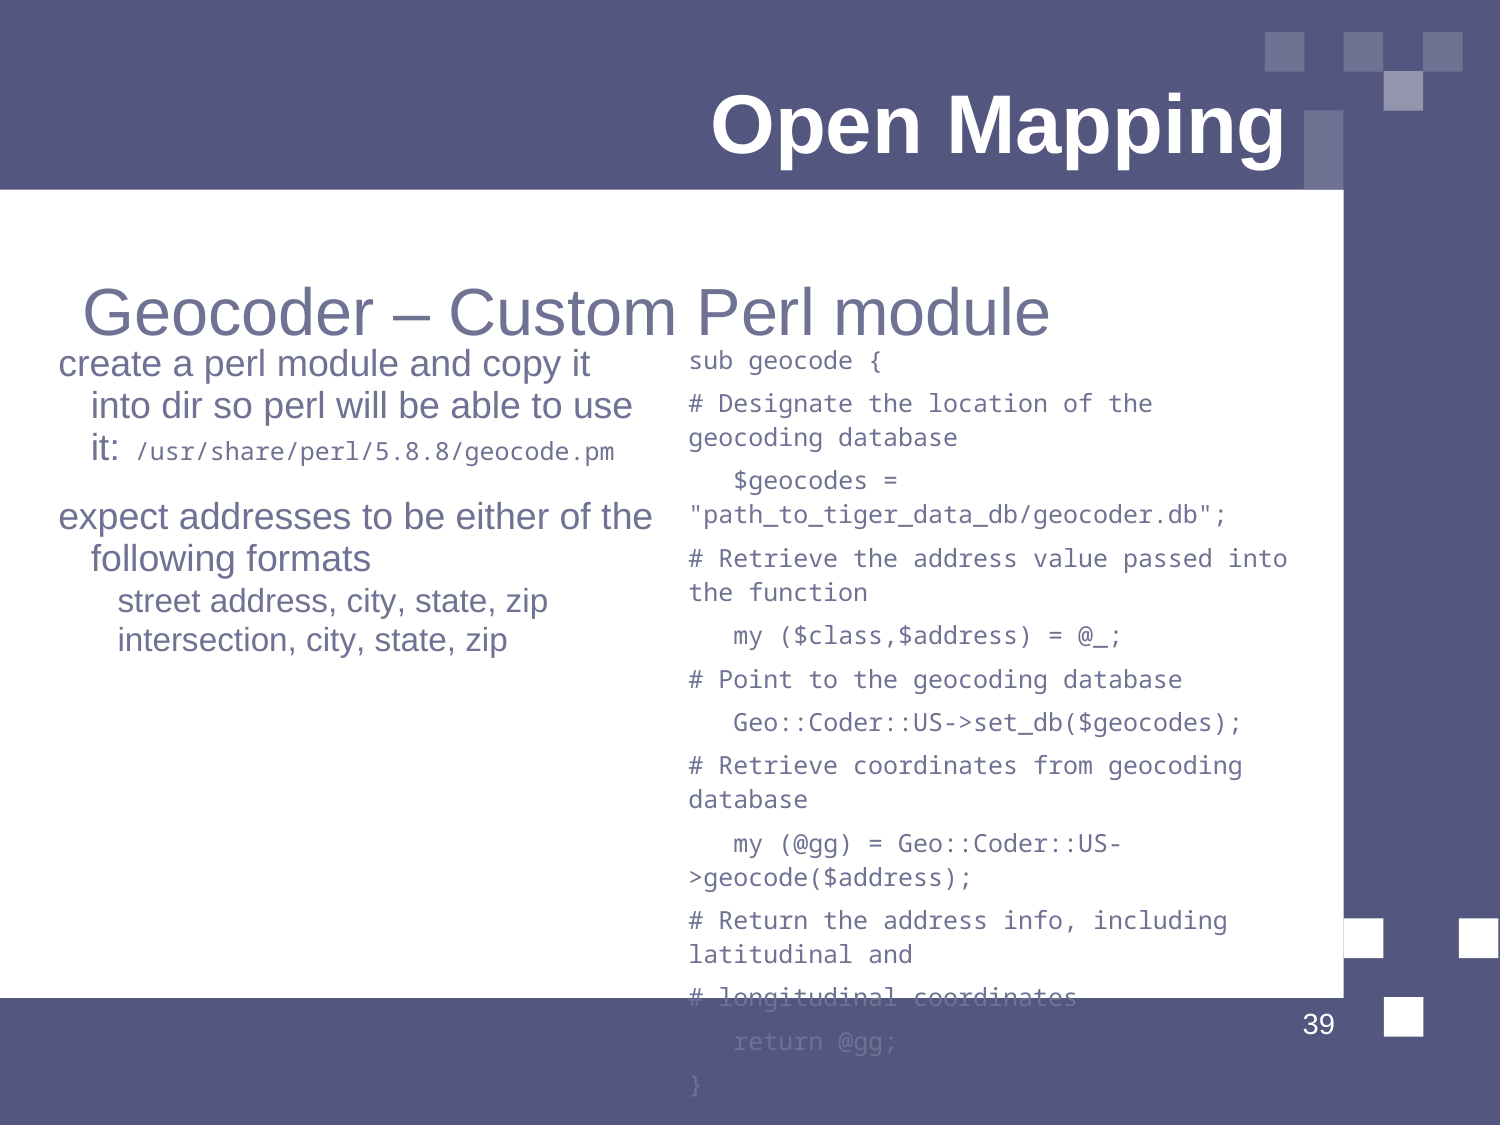

# Open Mapping
 Geocoder – Custom Perl module
create a perl module and copy it into dir so perl will be able to use it: /usr/share/perl/5.8.8/geocode.pm
expect addresses to be either of the following formats
street address, city, state, zip
intersection, city, state, zip
sub geocode {
# Designate the location of the geocoding database
 $geocodes = "path_to_tiger_data_db/geocoder.db";
# Retrieve the address value passed into the function
 my ($class,$address) = @_;
# Point to the geocoding database
 Geo::Coder::US->set_db($geocodes);
# Retrieve coordinates from geocoding database
 my (@gg) = Geo::Coder::US->geocode($address);
# Return the address info, including latitudinal and
# longitudinal coordinates
 return @gg;
}
39